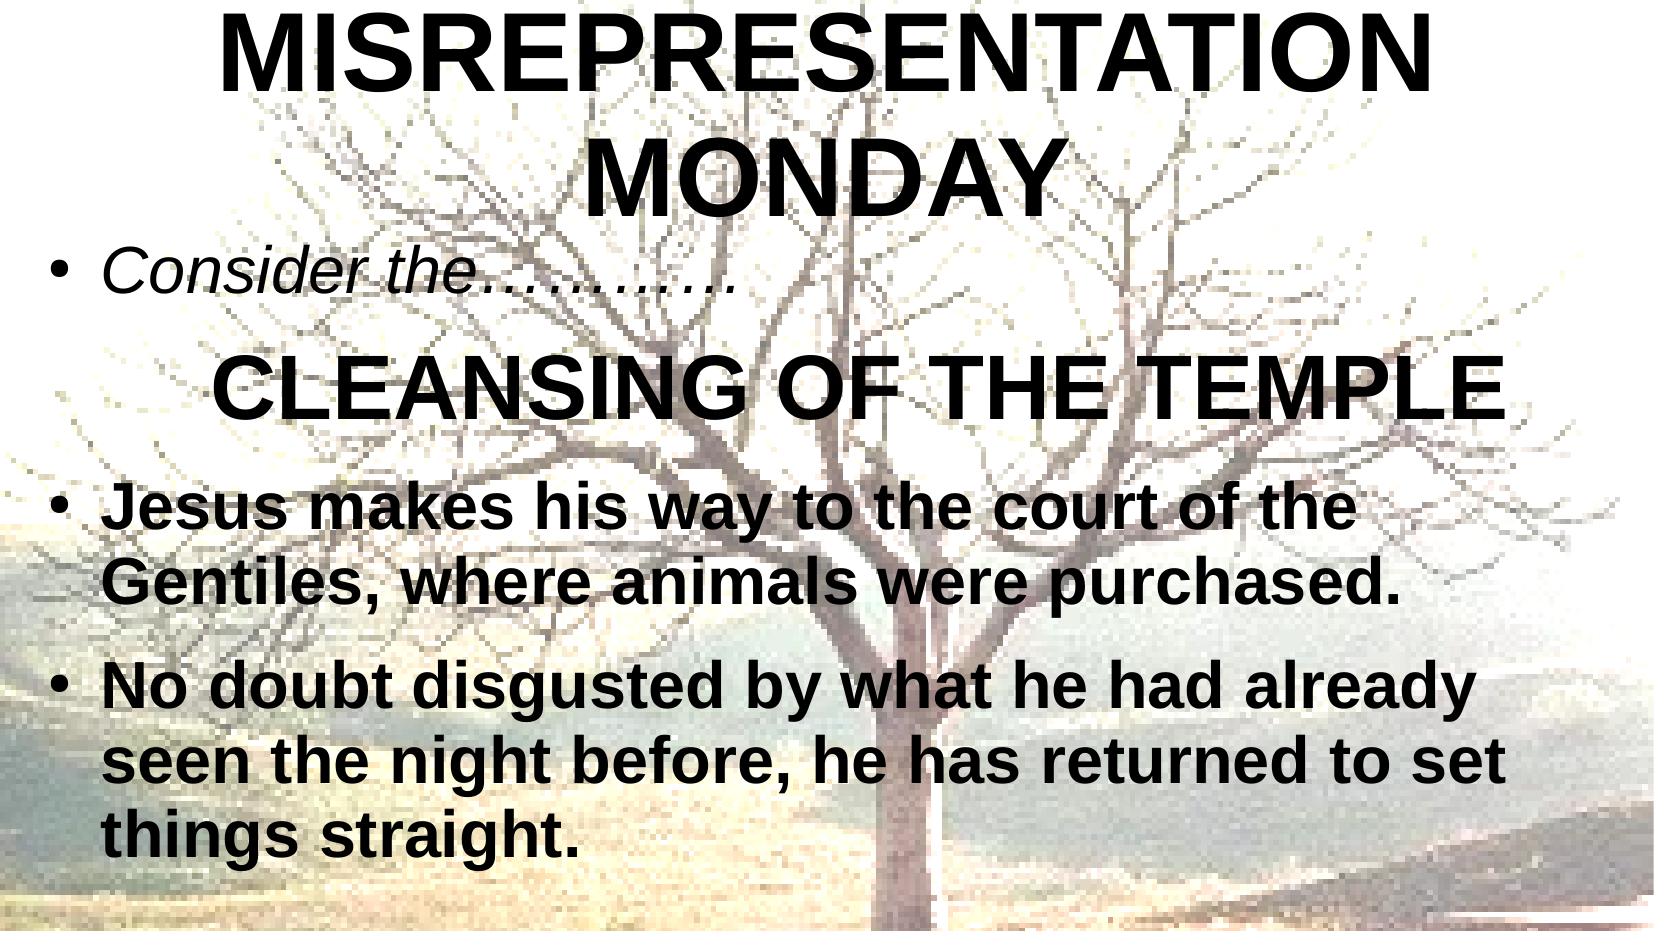

# MISREPRESENTATION MONDAY
Consider the…………
CLEANSING OF THE TEMPLE
Jesus makes his way to the court of the Gentiles, where animals were purchased.
No doubt disgusted by what he had already seen the night before, he has returned to set things straight.